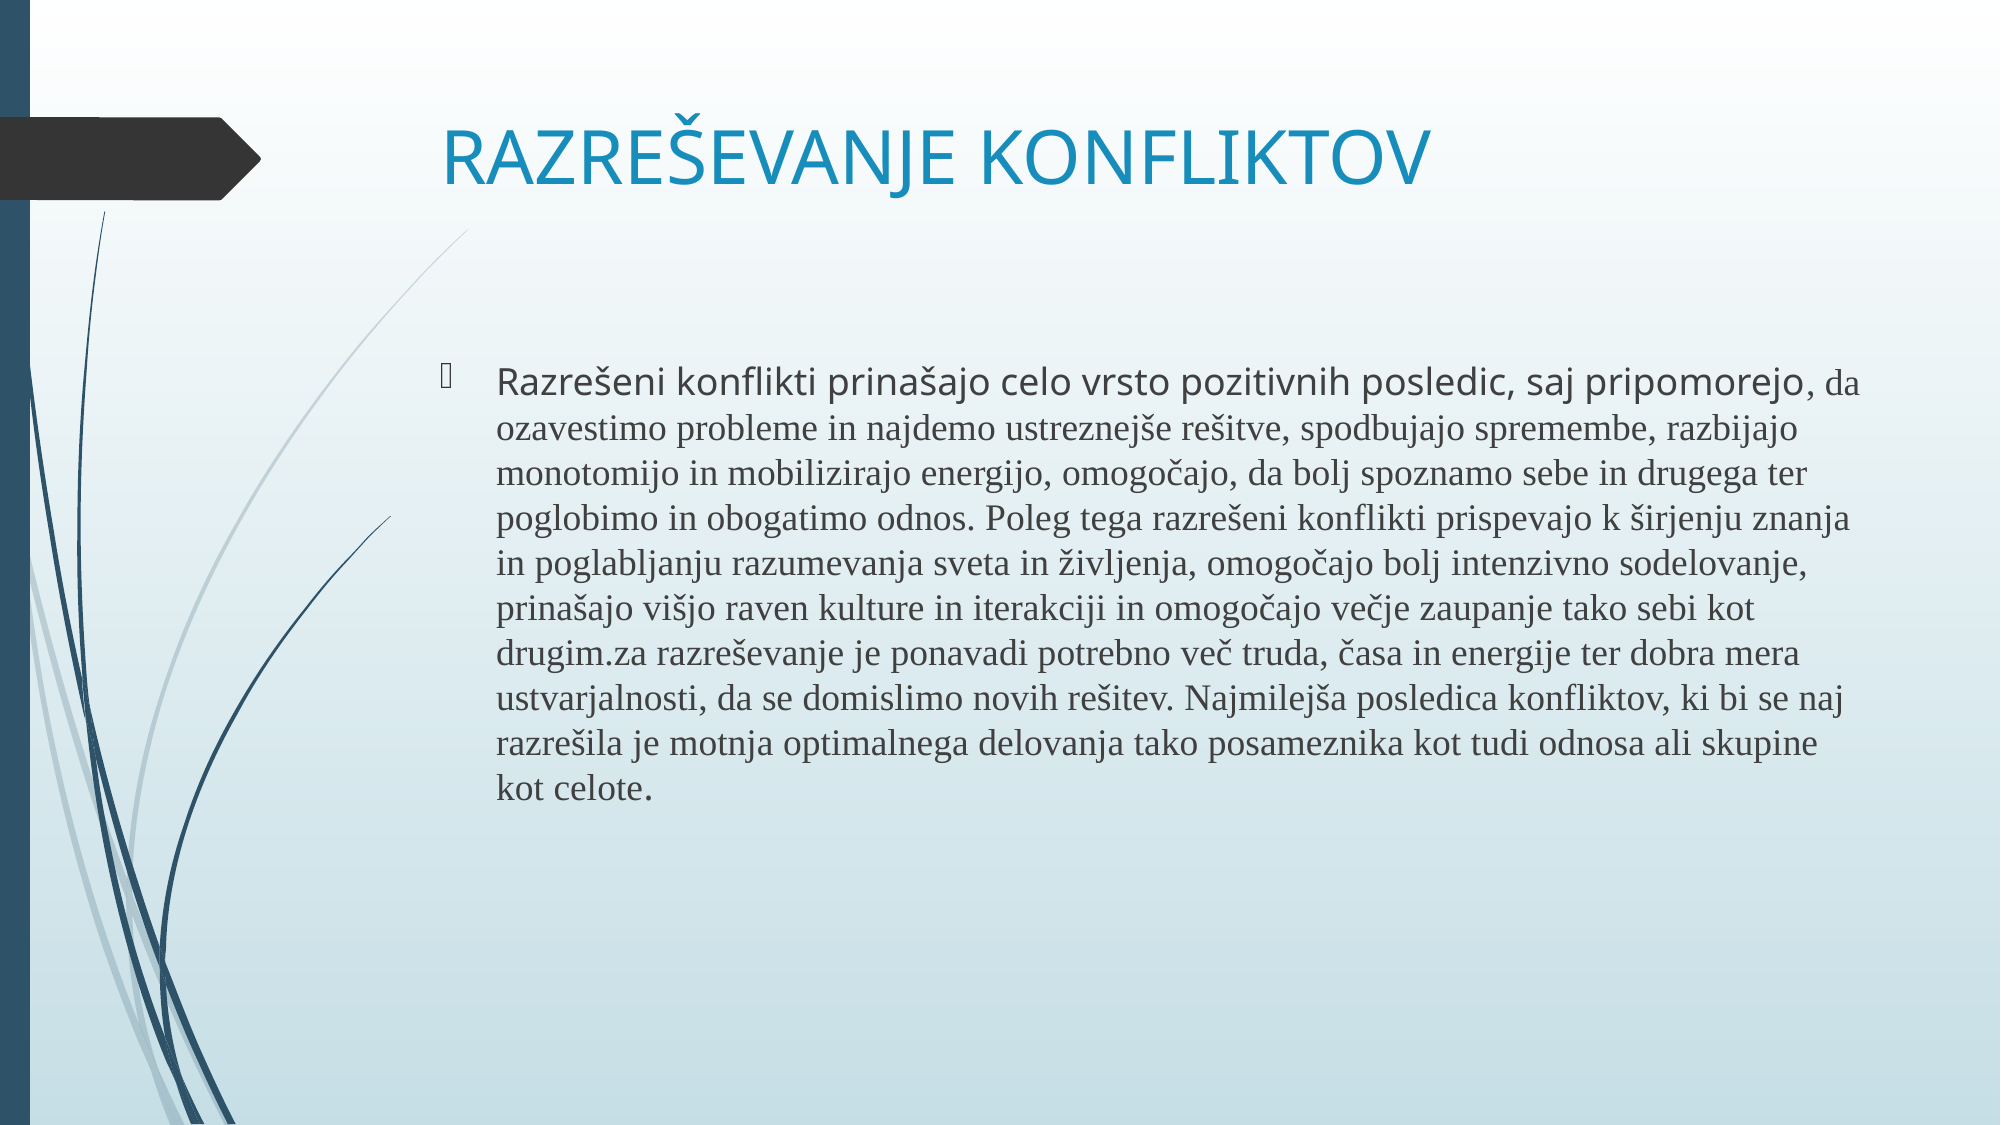

# RAZREŠEVANJE KONFLIKTOV
Razrešeni konflikti prinašajo celo vrsto pozitivnih posledic, saj pripomorejo, da ozavestimo probleme in najdemo ustreznejše rešitve, spodbujajo spremembe, razbijajo monotomijo in mobilizirajo energijo, omogočajo, da bolj spoznamo sebe in drugega ter poglobimo in obogatimo odnos. Poleg tega razrešeni konflikti prispevajo k širjenju znanja in poglabljanju razumevanja sveta in življenja, omogočajo bolj intenzivno sodelovanje, prinašajo višjo raven kulture in iterakciji in omogočajo večje zaupanje tako sebi kot drugim.za razreševanje je ponavadi potrebno več truda, časa in energije ter dobra mera ustvarjalnosti, da se domislimo novih rešitev. Najmilejša posledica konfliktov, ki bi se naj razrešila je motnja optimalnega delovanja tako posameznika kot tudi odnosa ali skupine kot celote.